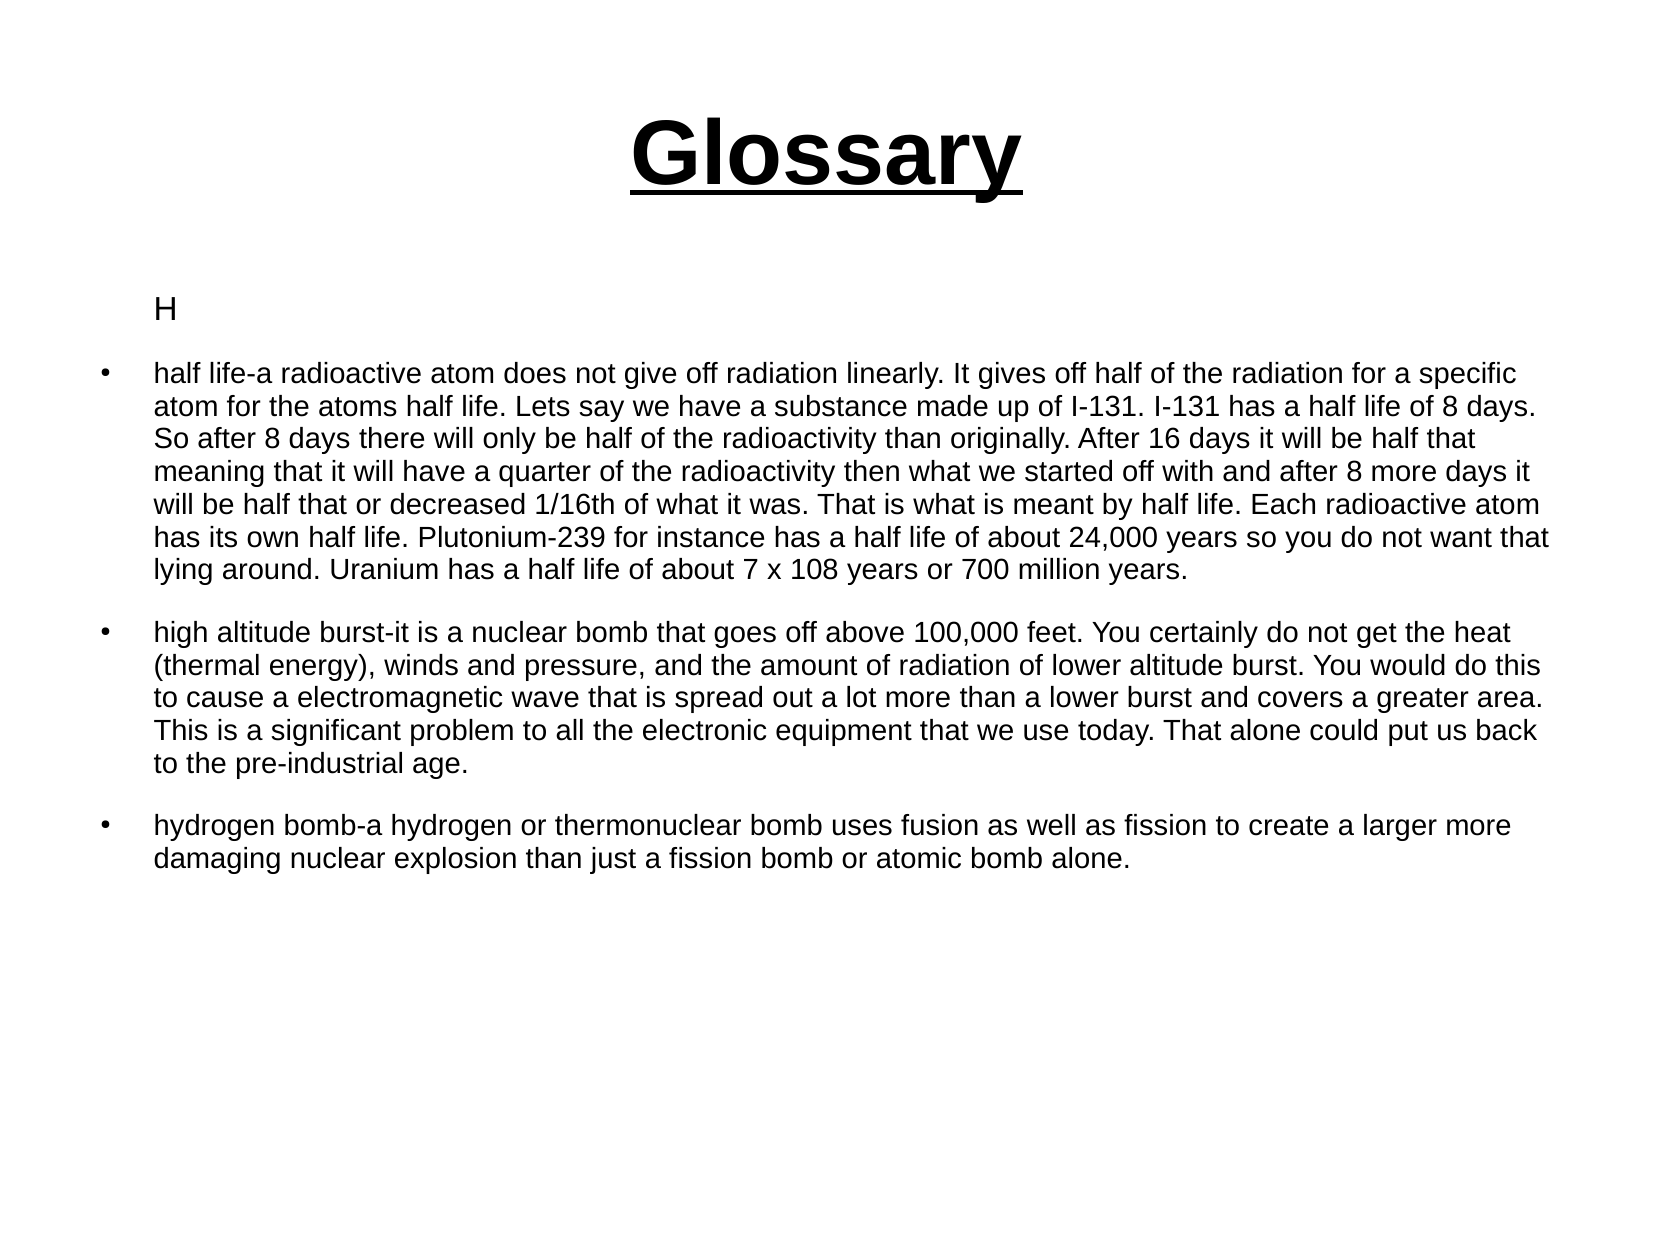

# Glossary
H
half life-a radioactive atom does not give off radiation linearly. It gives off half of the radiation for a specific atom for the atoms half life. Lets say we have a substance made up of I-131. I-131 has a half life of 8 days. So after 8 days there will only be half of the radioactivity than originally. After 16 days it will be half that meaning that it will have a quarter of the radioactivity then what we started off with and after 8 more days it will be half that or decreased 1/16th of what it was. That is what is meant by half life. Each radioactive atom has its own half life. Plutonium-239 for instance has a half life of about 24,000 years so you do not want that lying around. Uranium has a half life of about 7 x 108 years or 700 million years.
high altitude burst-it is a nuclear bomb that goes off above 100,000 feet. You certainly do not get the heat (thermal energy), winds and pressure, and the amount of radiation of lower altitude burst. You would do this to cause a electromagnetic wave that is spread out a lot more than a lower burst and covers a greater area. This is a significant problem to all the electronic equipment that we use today. That alone could put us back to the pre-industrial age.
hydrogen bomb-a hydrogen or thermonuclear bomb uses fusion as well as fission to create a larger more damaging nuclear explosion than just a fission bomb or atomic bomb alone.